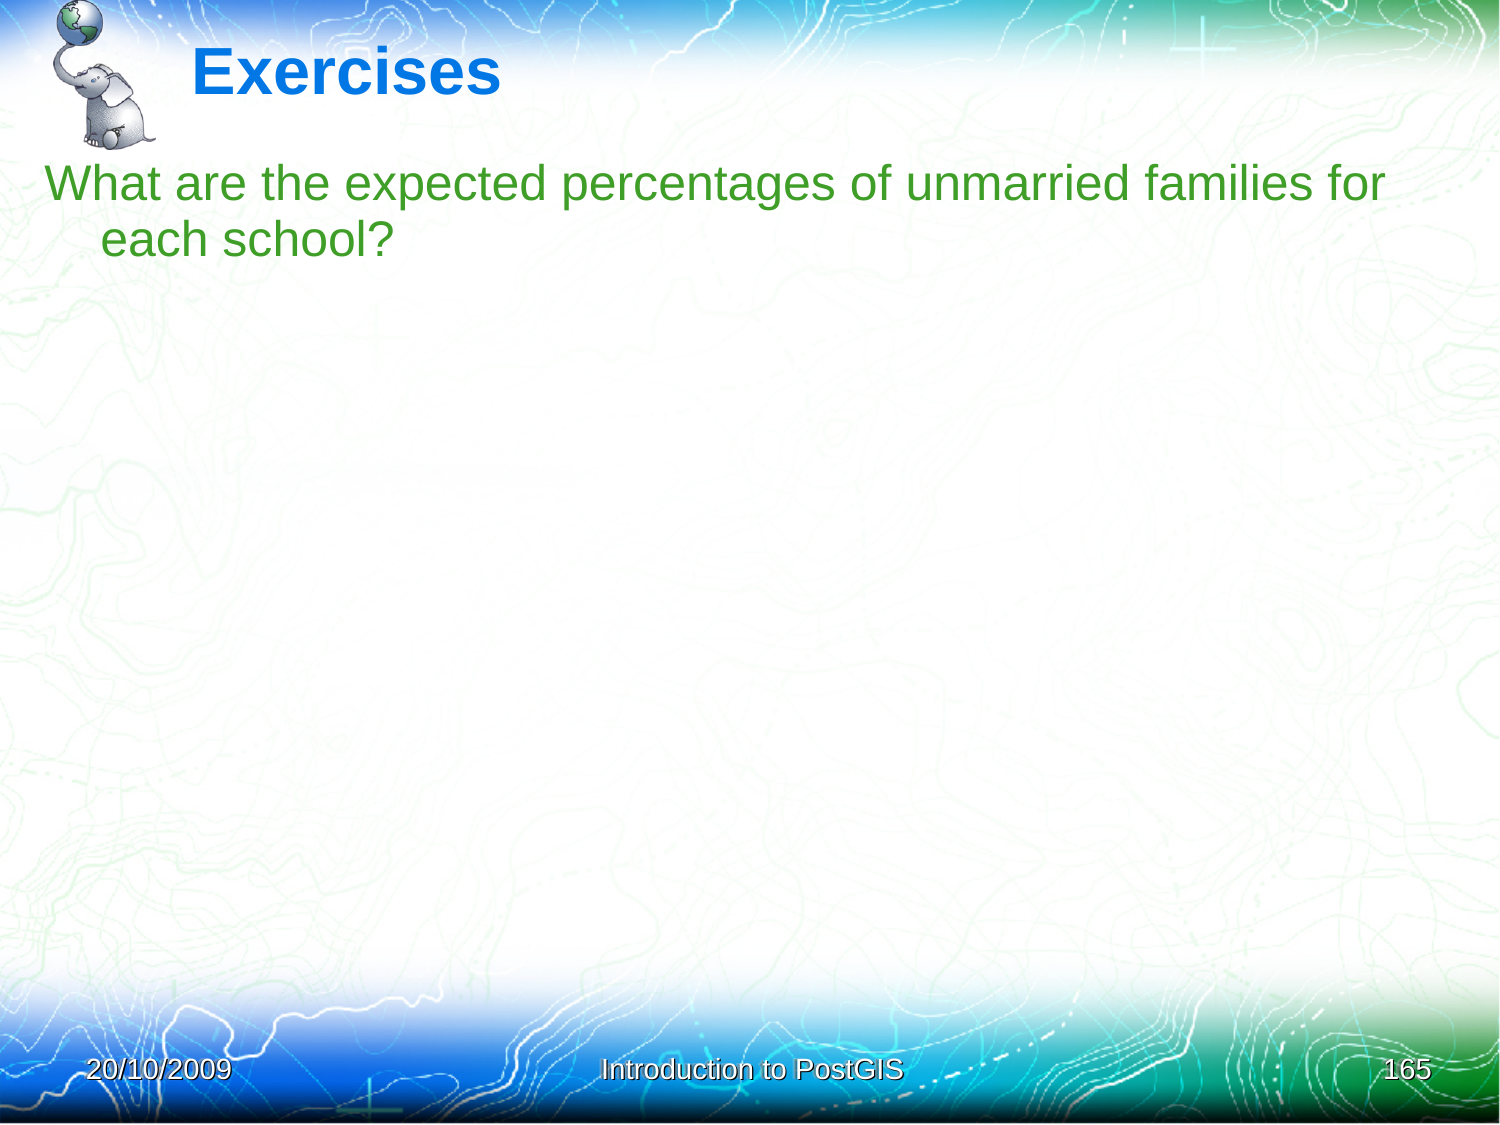

# Exercises
What are the expected percentages of unmarried families for each school?
20/10/2009
Introduction to PostGIS
165